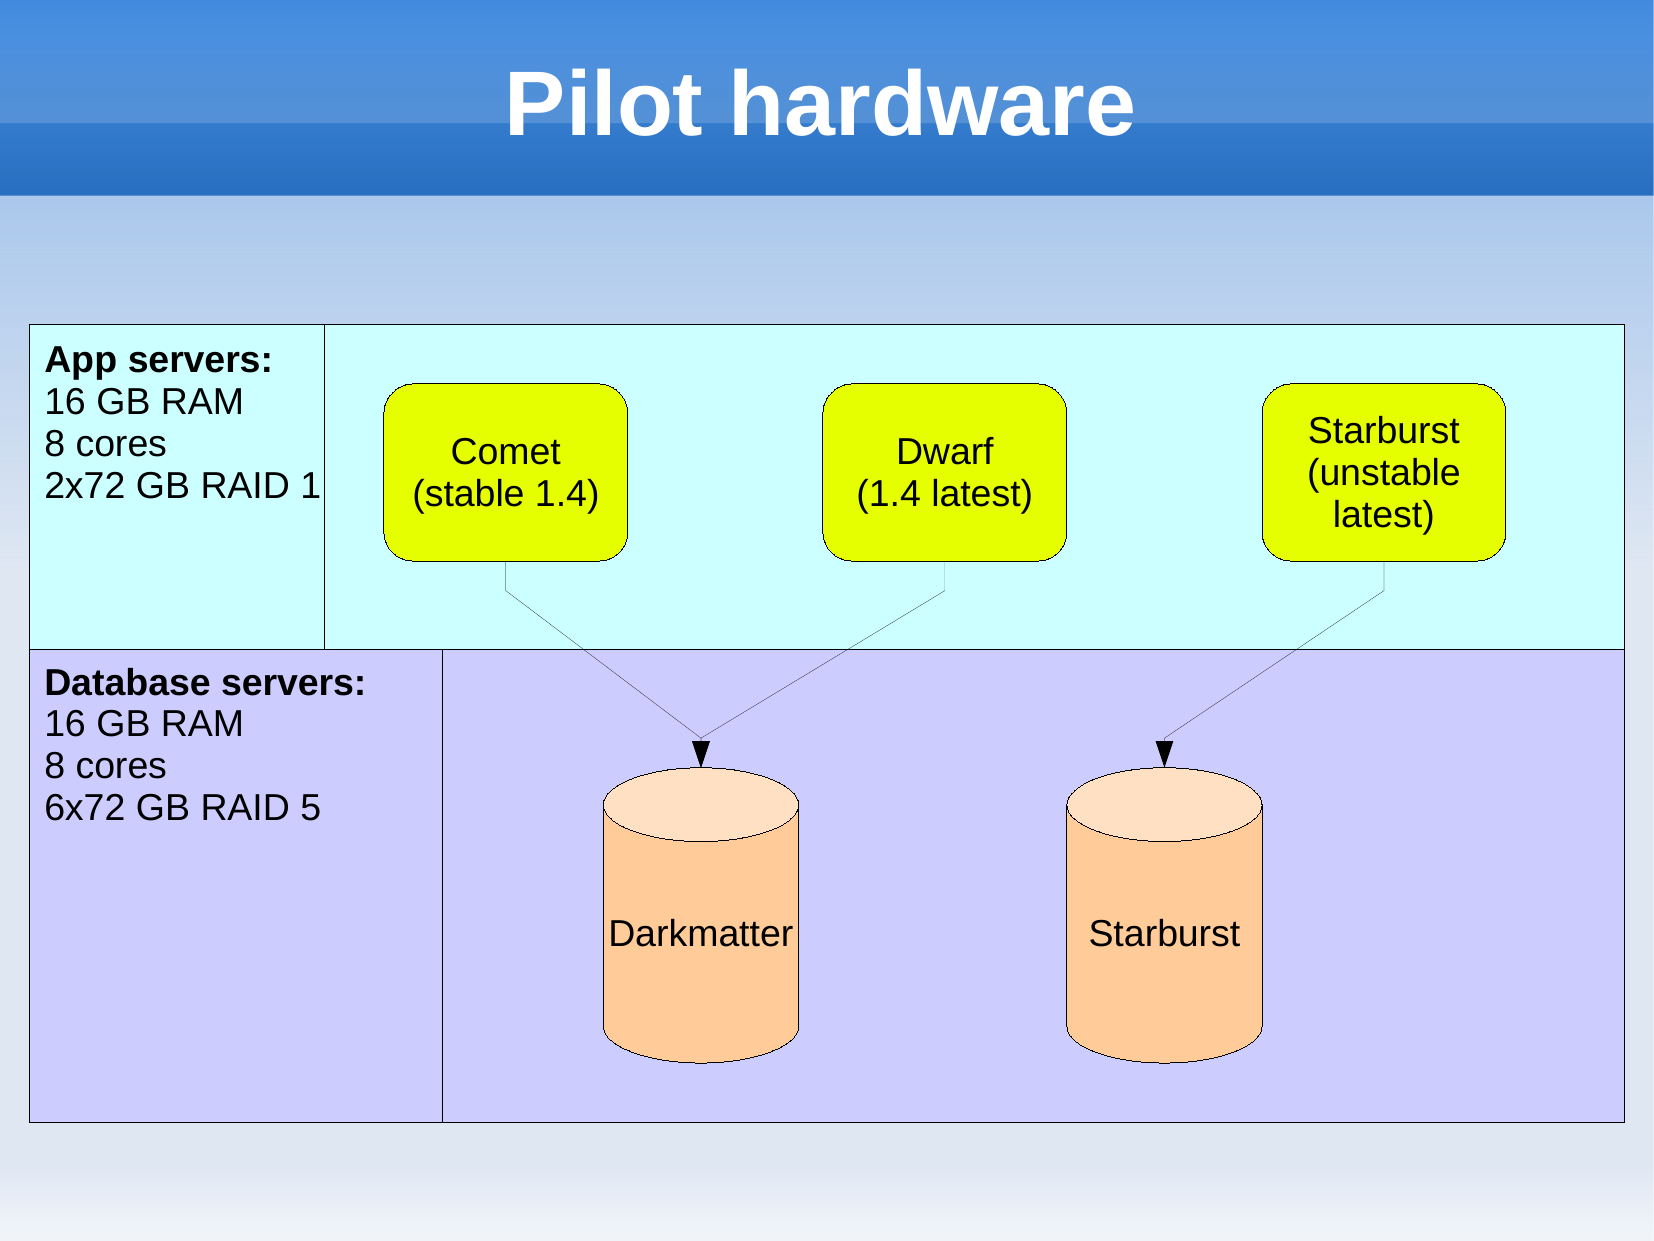

# Pilot hardware
App servers:
16 GB RAM
8 cores
2x72 GB RAID 1
Comet
(stable 1.4)
Dwarf
(1.4 latest)
Starburst
(unstable
latest)
Database servers:
16 GB RAM
8 cores
6x72 GB RAID 5
Darkmatter
Starburst